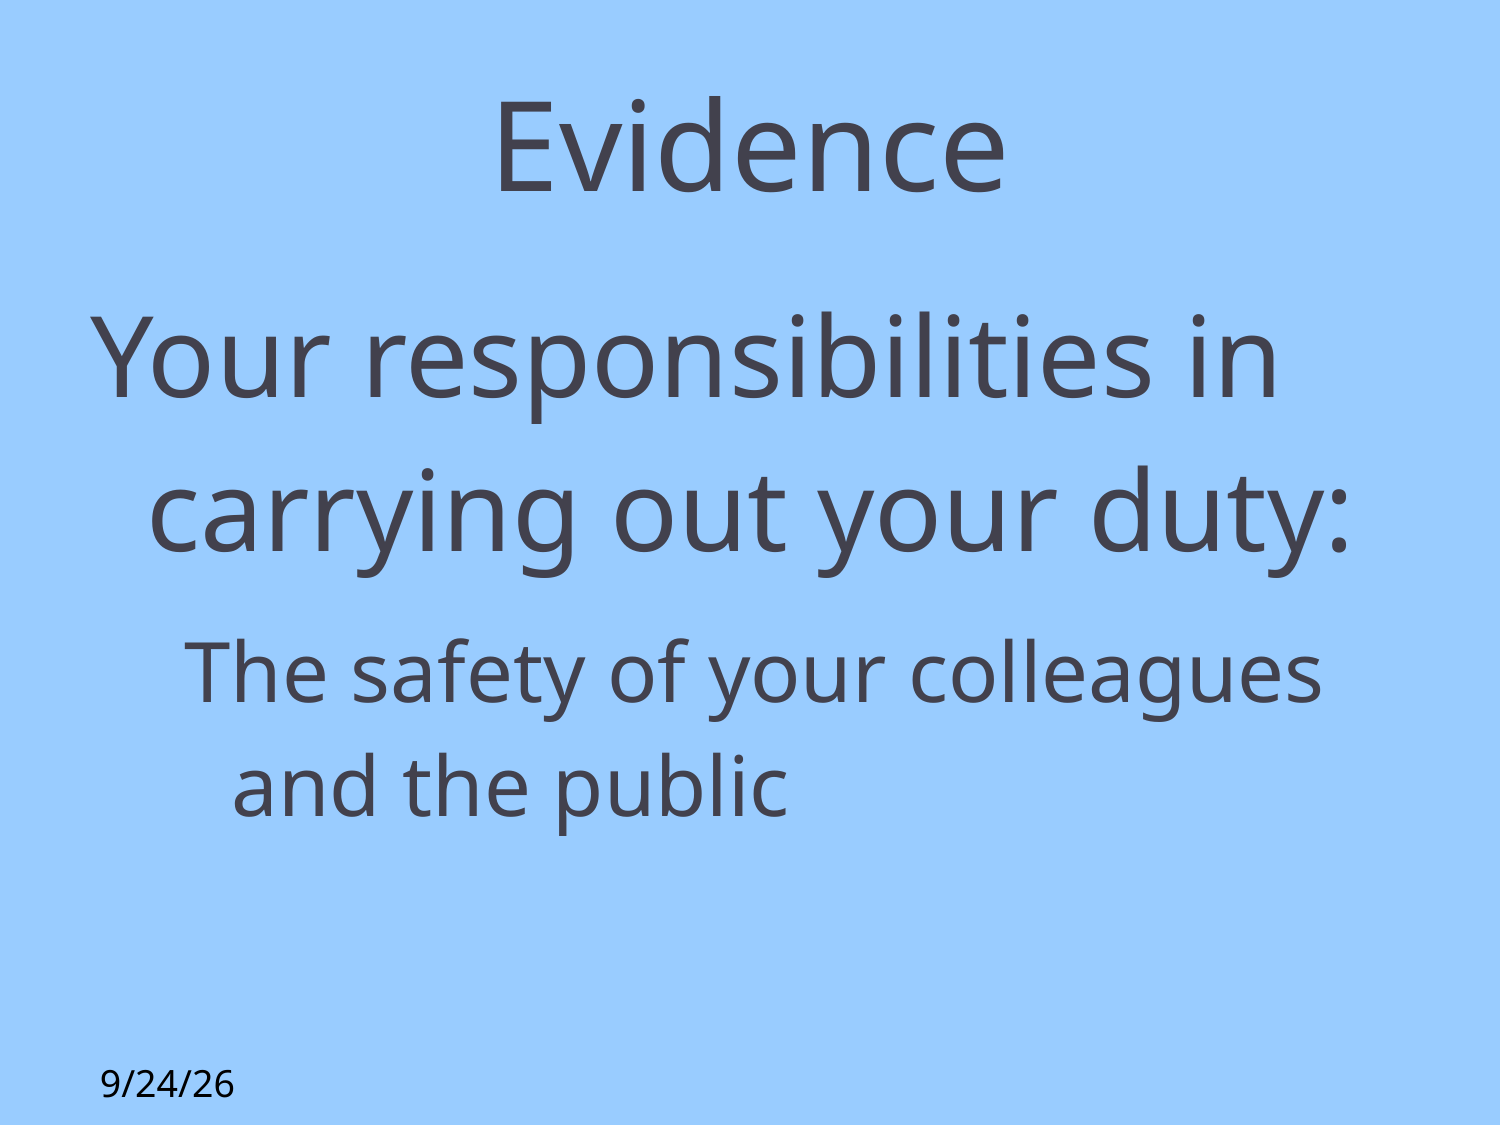

# Evidence
Your responsibilities in carrying out your duty:
The safety of your colleagues and the public